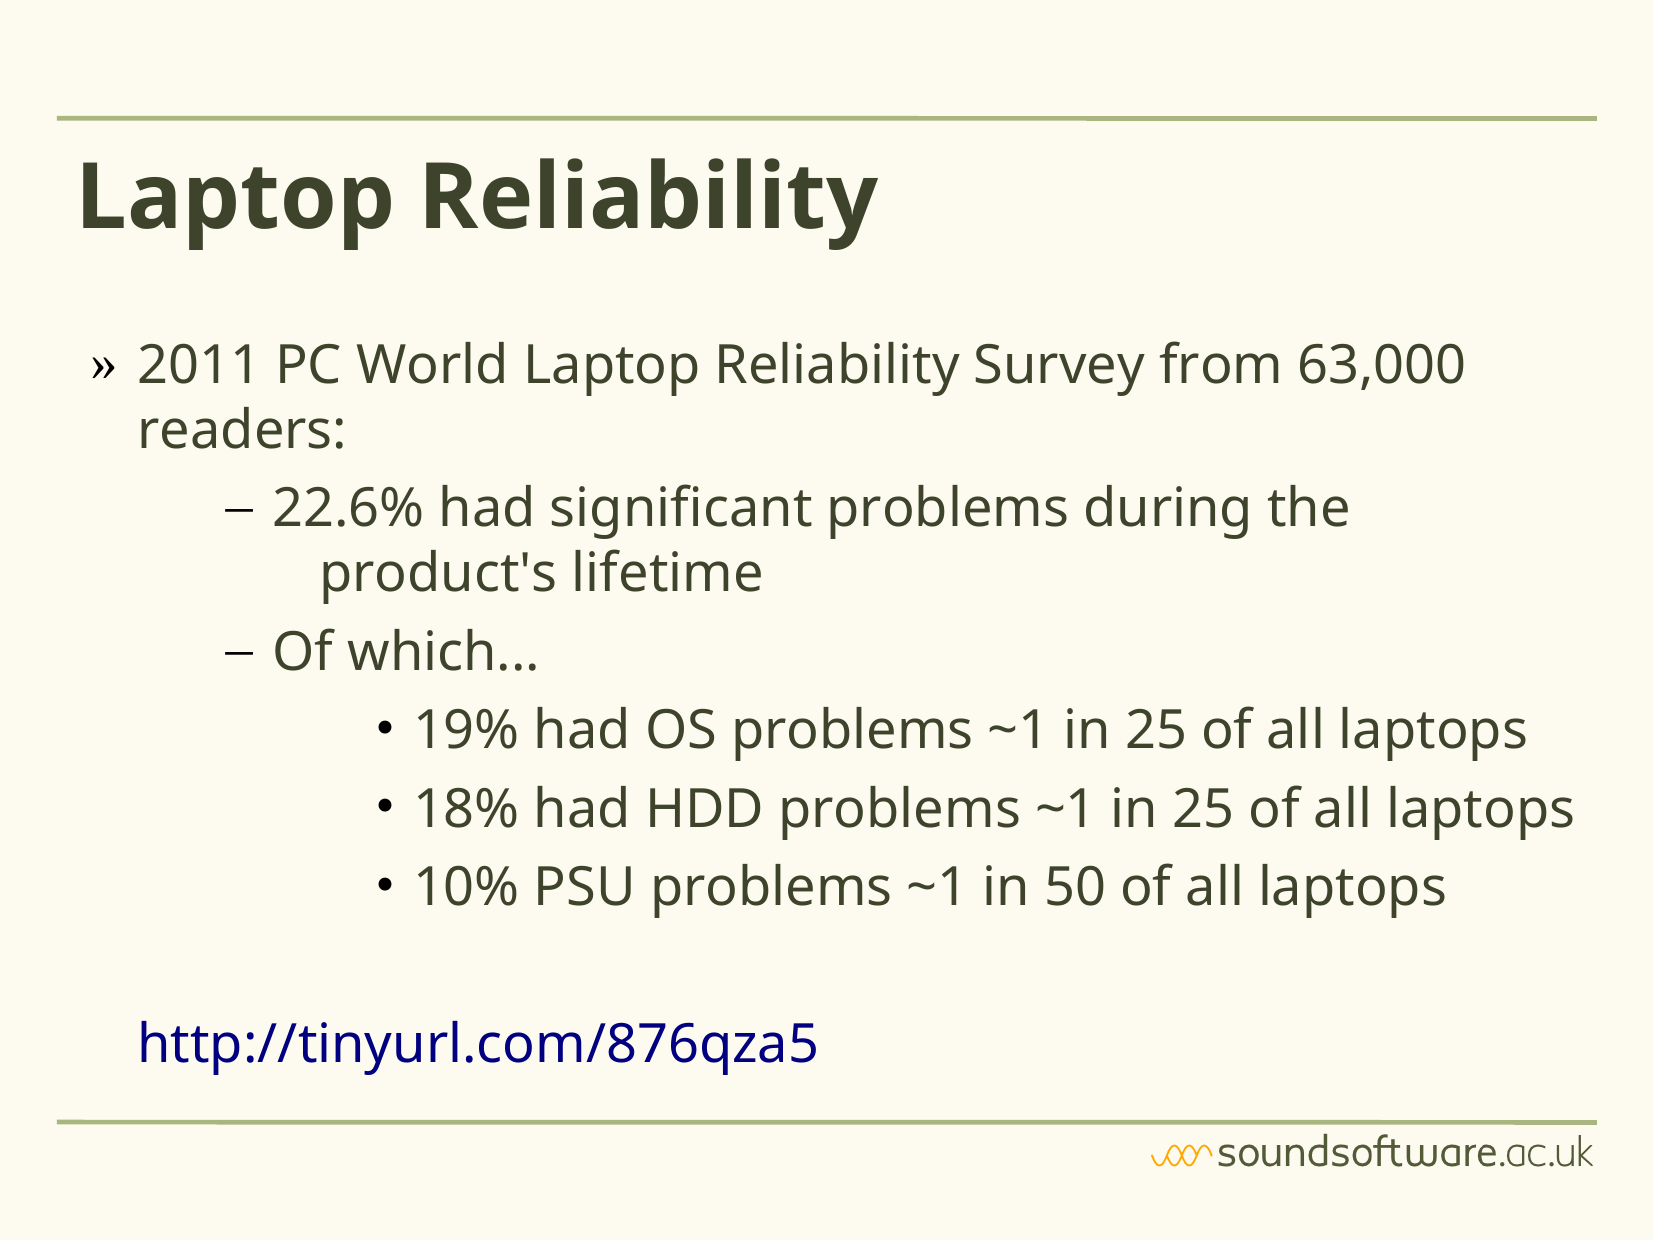

# Laptop Reliability
2011 PC World Laptop Reliability Survey from 63,000 readers:
22.6% had significant problems during the product's lifetime
Of which...
19% had OS problems ~1 in 25 of all laptops
18% had HDD problems ~1 in 25 of all laptops
10% PSU problems ~1 in 50 of all laptops
http://tinyurl.com/876qza5